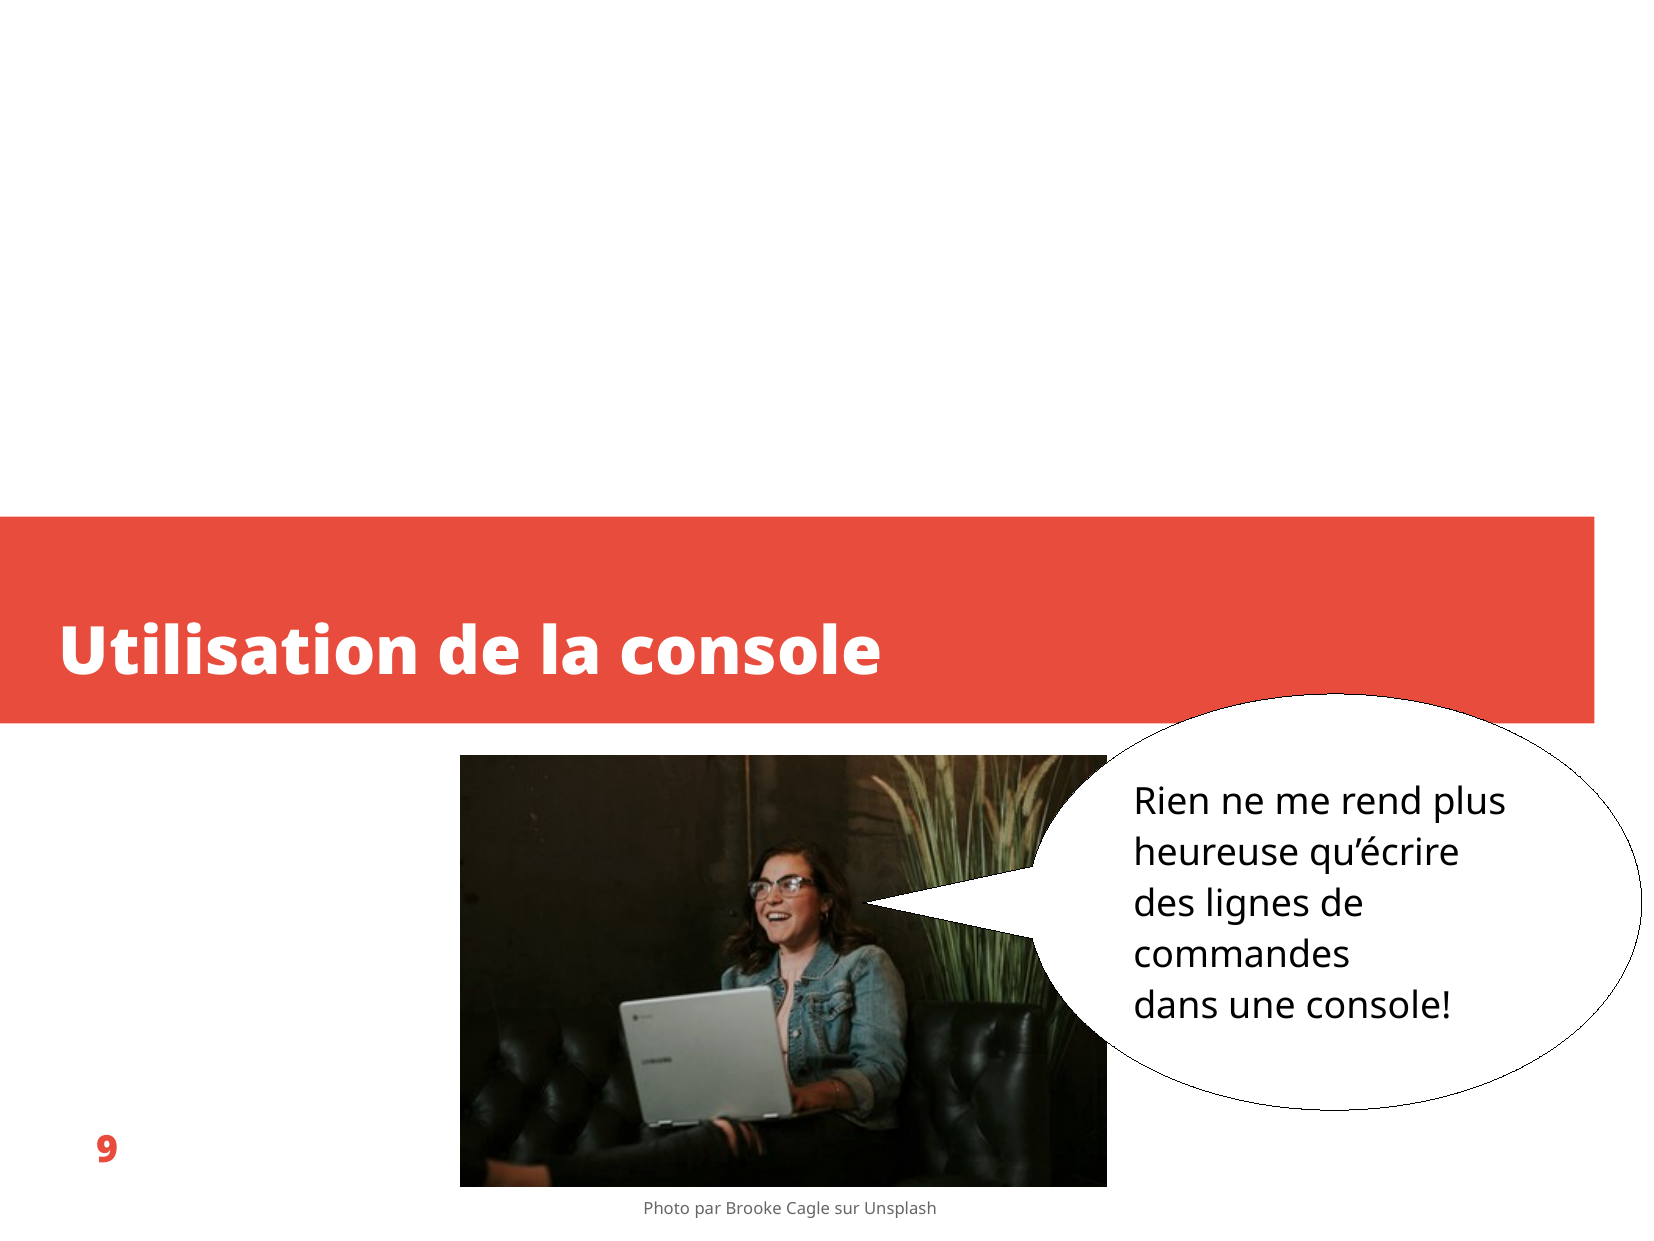

# Utilisation de la console
Rien ne me rend plus
heureuse qu’écrire
des lignes de
commandes
dans une console!
9
Photo par Brooke Cagle sur Unsplash